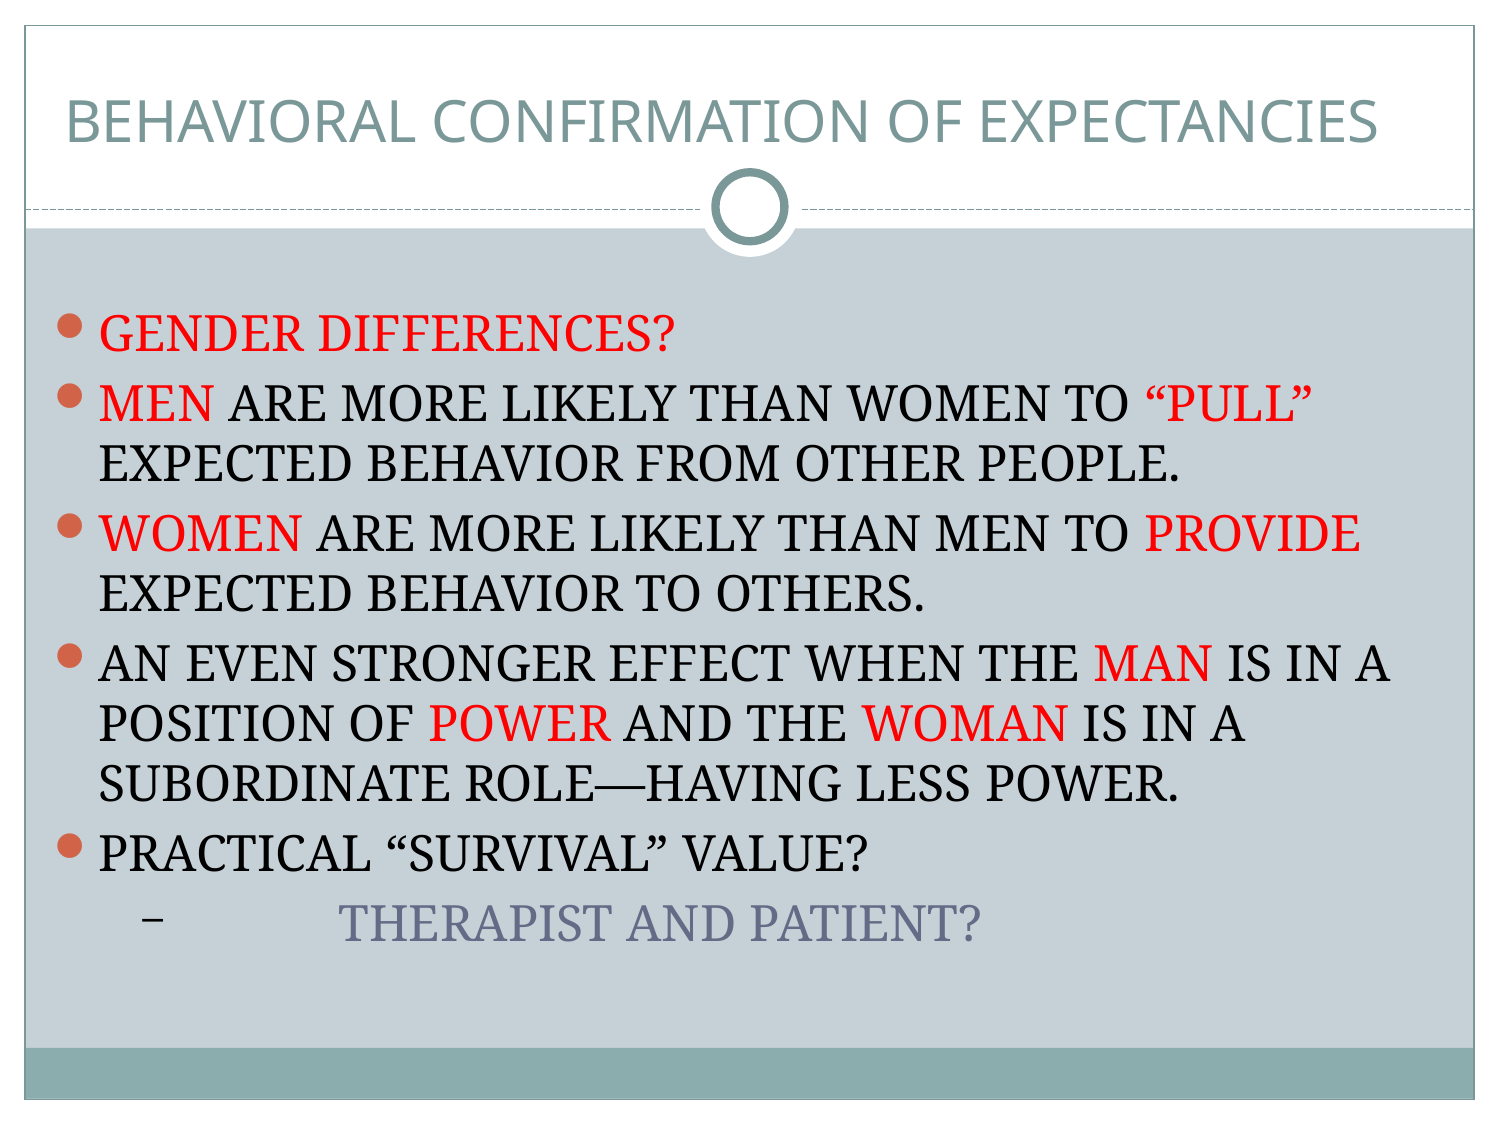

# BEHAVIORAL CONFIRMATION OF EXPECTANCIES
GENDER DIFFERENCES?
MEN ARE MORE LIKELY THAN WOMEN TO “PULL” EXPECTED BEHAVIOR FROM OTHER PEOPLE.
WOMEN ARE MORE LIKELY THAN MEN TO PROVIDE EXPECTED BEHAVIOR TO OTHERS.
AN EVEN STRONGER EFFECT WHEN THE MAN IS IN A POSITION OF POWER AND THE WOMAN IS IN A SUBORDINATE ROLE—HAVING LESS POWER.
PRACTICAL “SURVIVAL” VALUE?
 THERAPIST AND PATIENT?